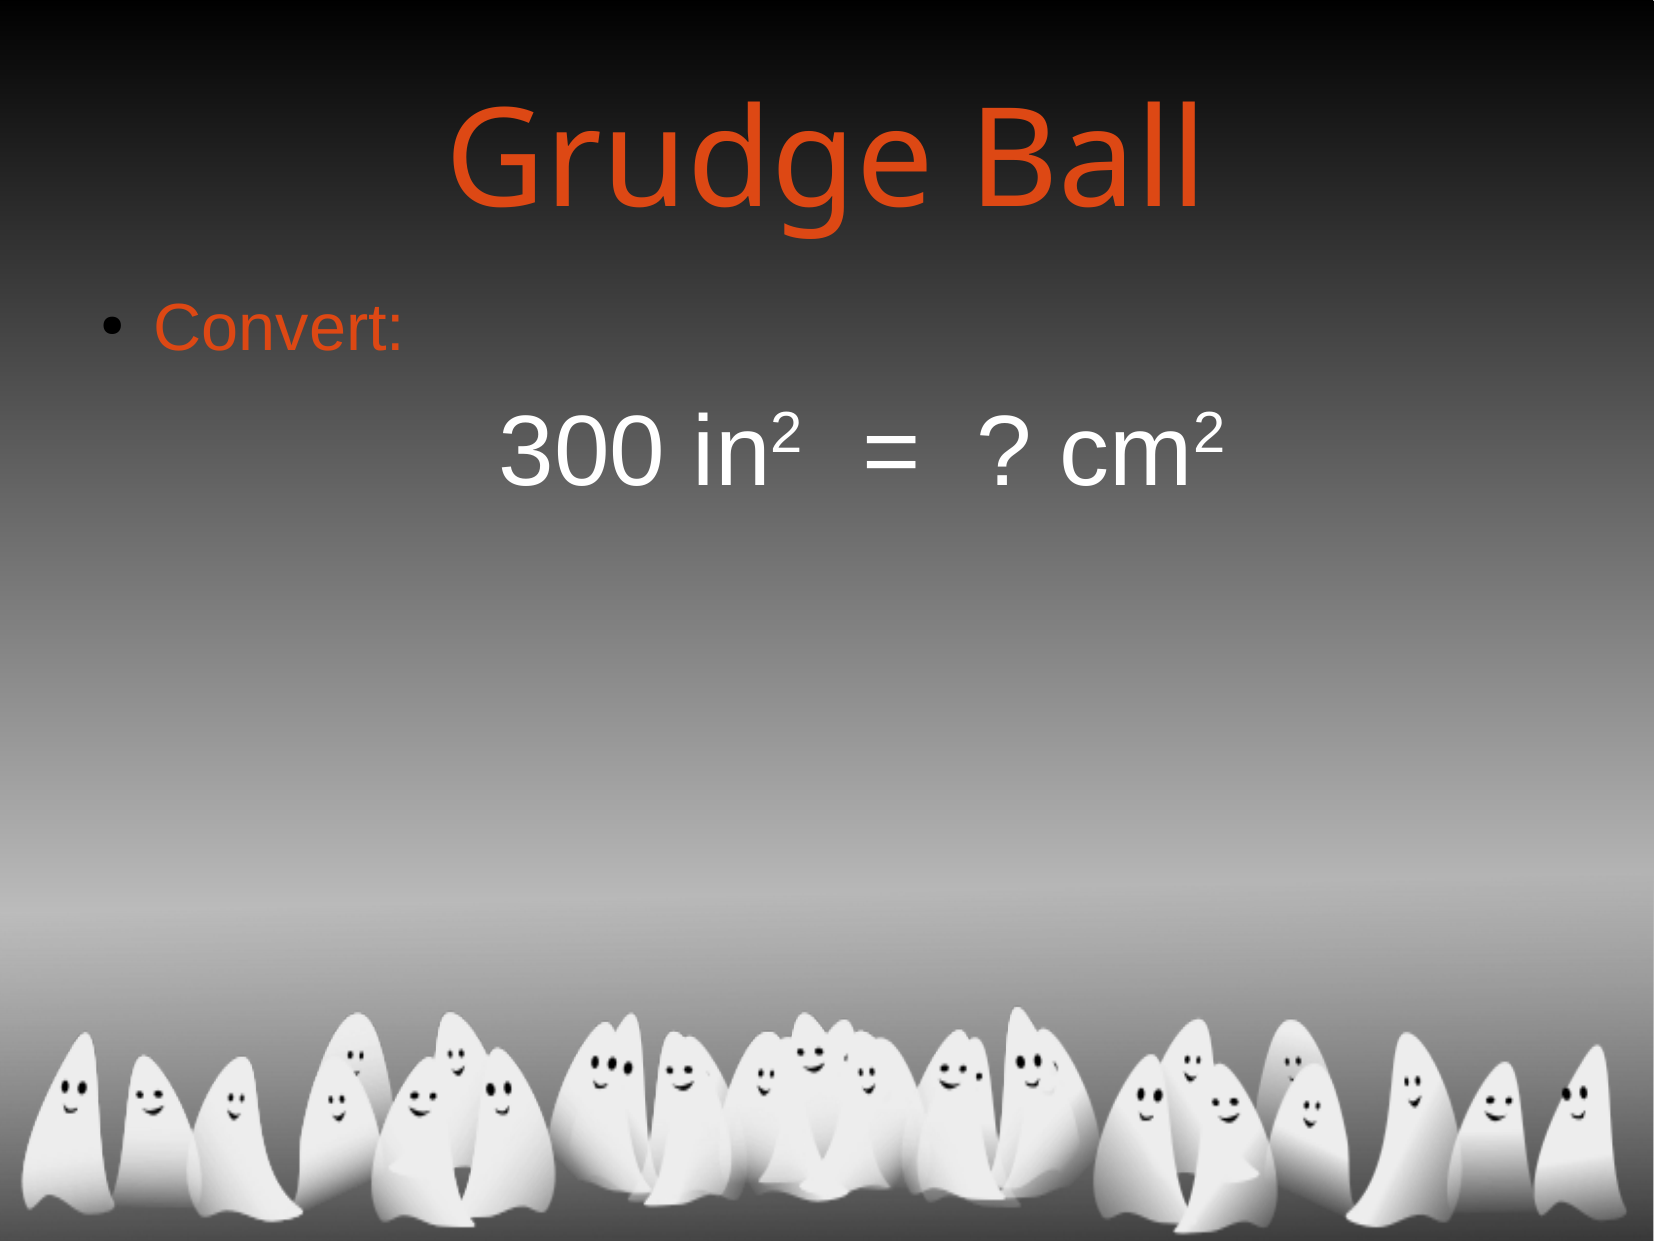

# Grudge Ball
Convert:
300 in2 = ? cm2